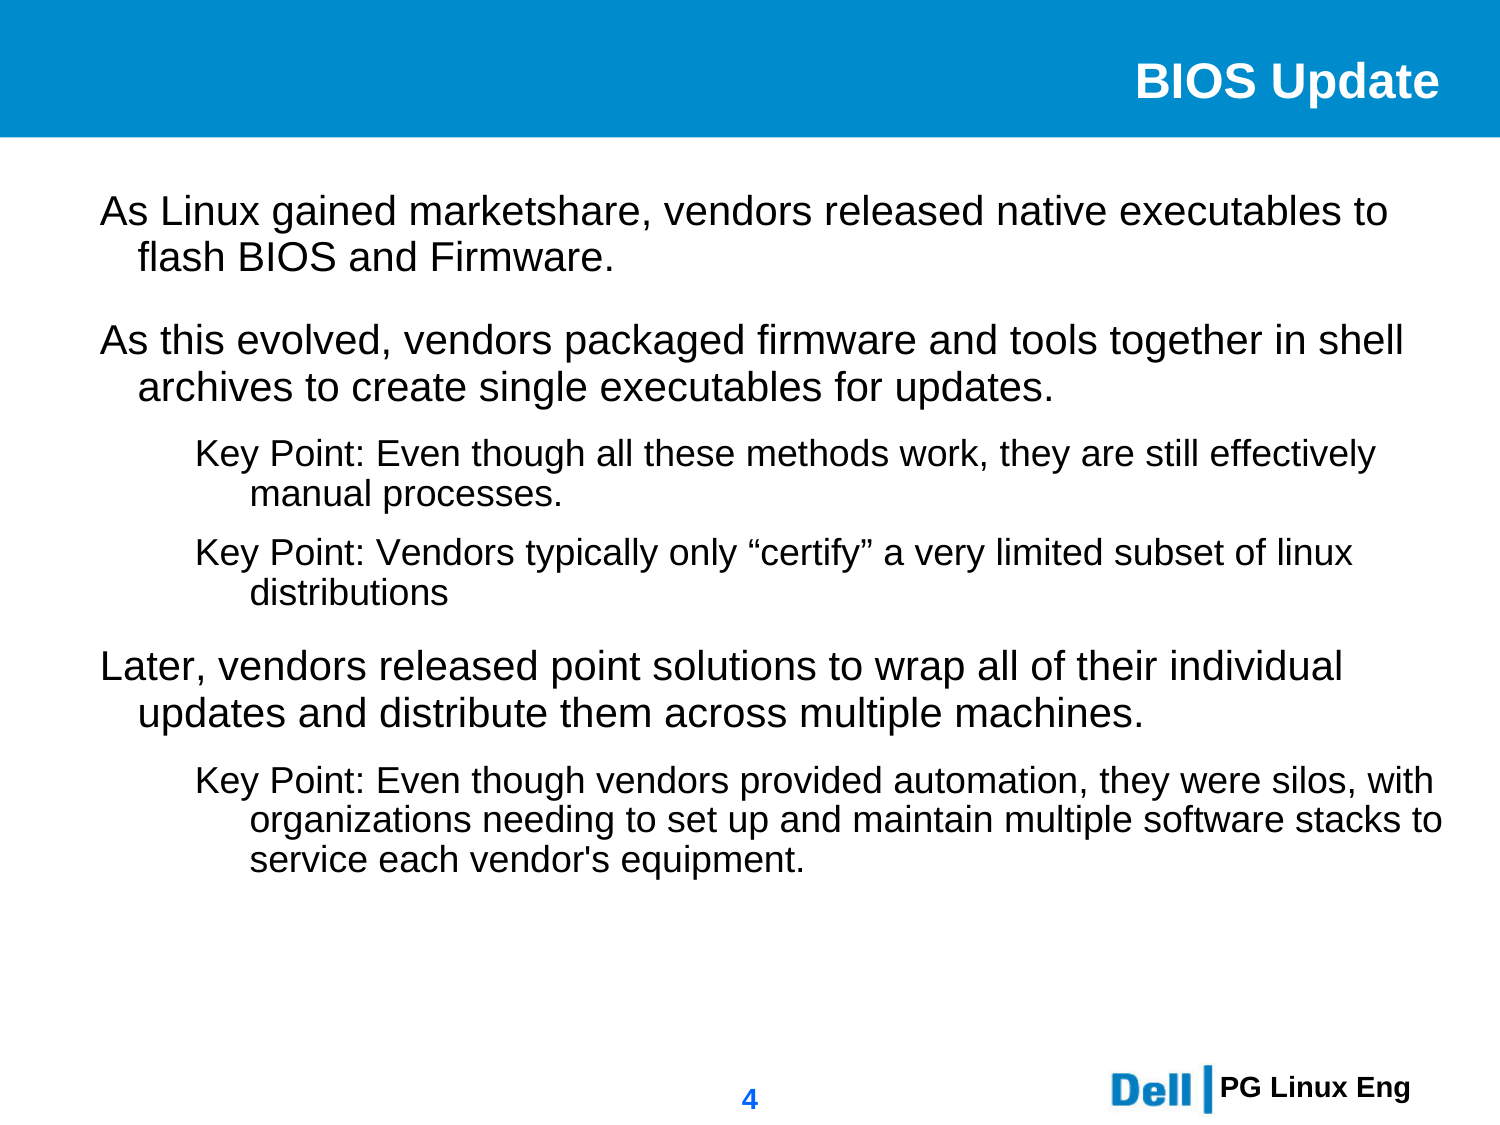

# BIOS Update
As Linux gained marketshare, vendors released native executables to flash BIOS and Firmware.
As this evolved, vendors packaged firmware and tools together in shell archives to create single executables for updates.
Key Point: Even though all these methods work, they are still effectively manual processes.
Key Point: Vendors typically only “certify” a very limited subset of linux distributions
Later, vendors released point solutions to wrap all of their individual updates and distribute them across multiple machines.
Key Point: Even though vendors provided automation, they were silos, with organizations needing to set up and maintain multiple software stacks to service each vendor's equipment.